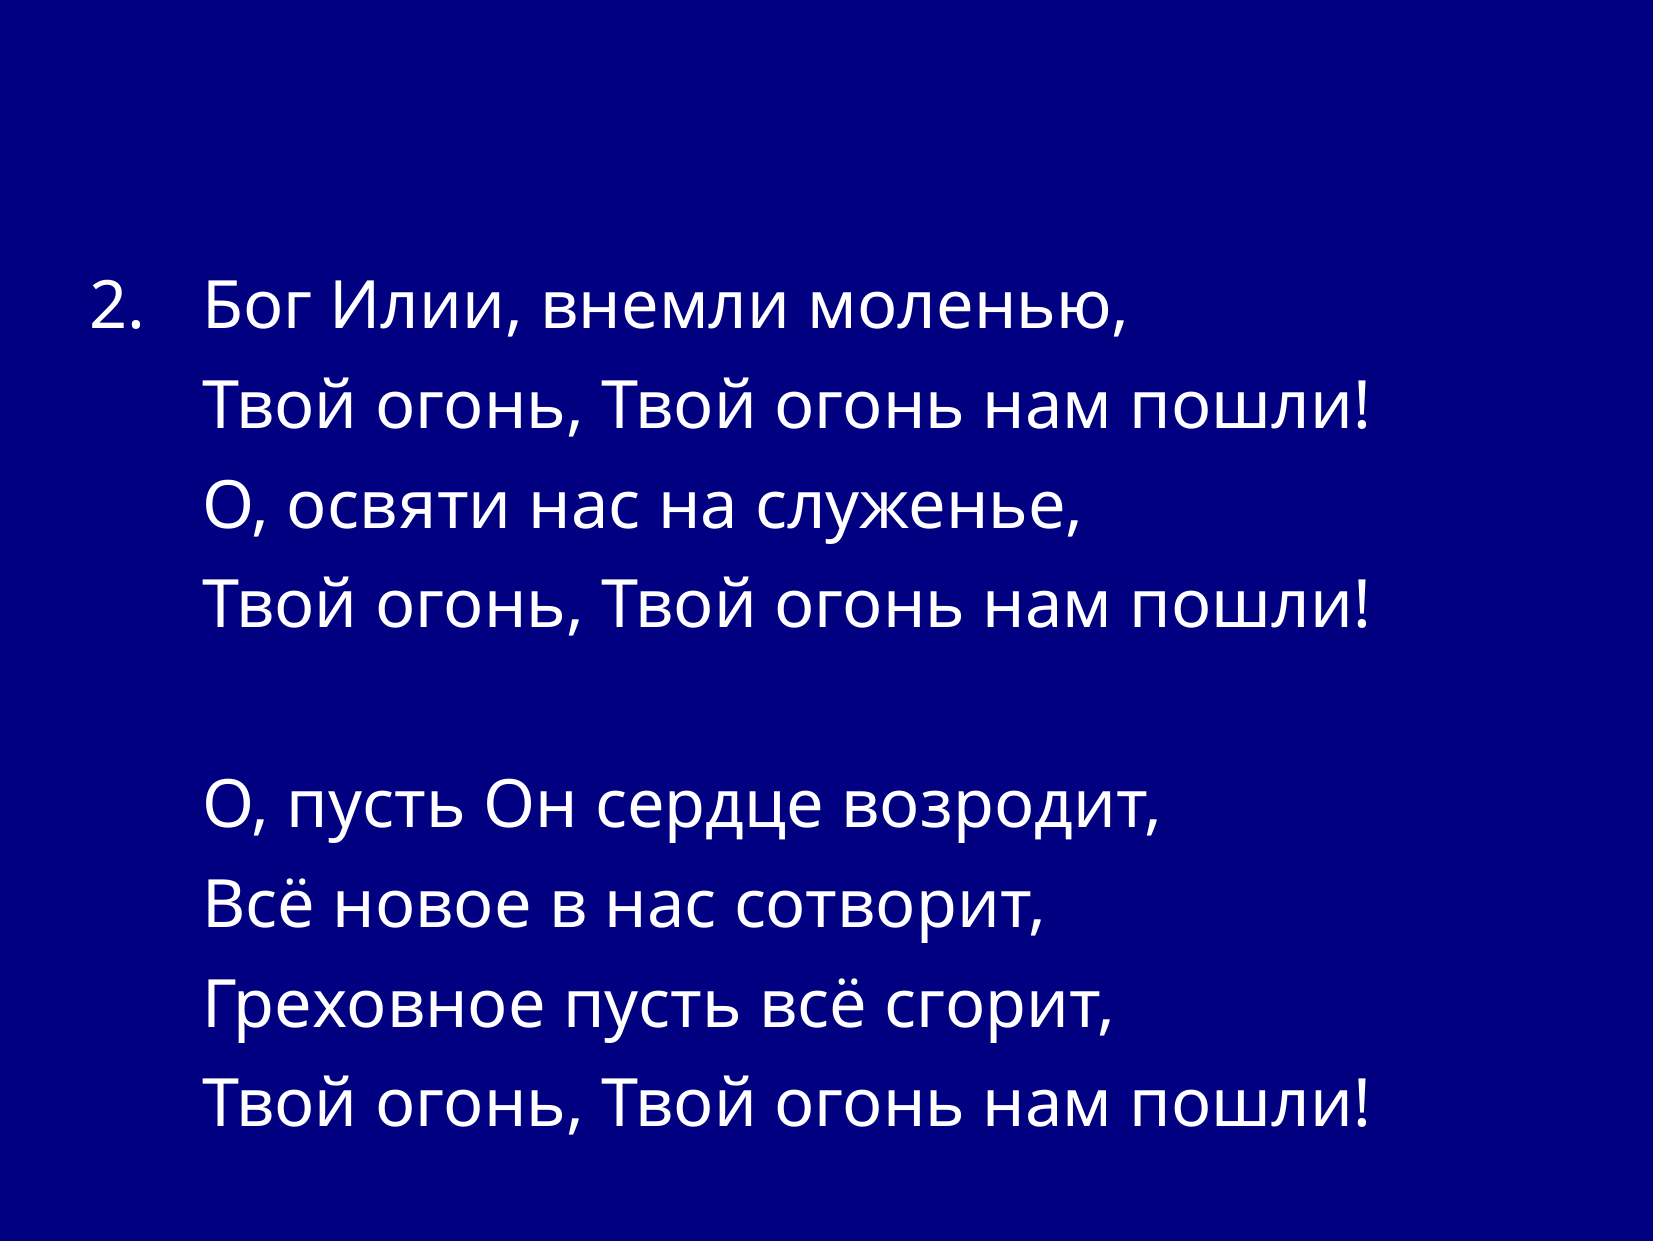

2.	Бог Илии, внемли моленью,
	Твой огонь, Твой огонь нам пошли!
	О, освяти нас на служенье,
	Твой огонь, Твой огонь нам пошли!
	О, пусть Он сердце возродит,
	Всё новое в нас сотворит,
	Греховное пусть всё сгорит,
	Твой огонь, Твой огонь нам пошли!